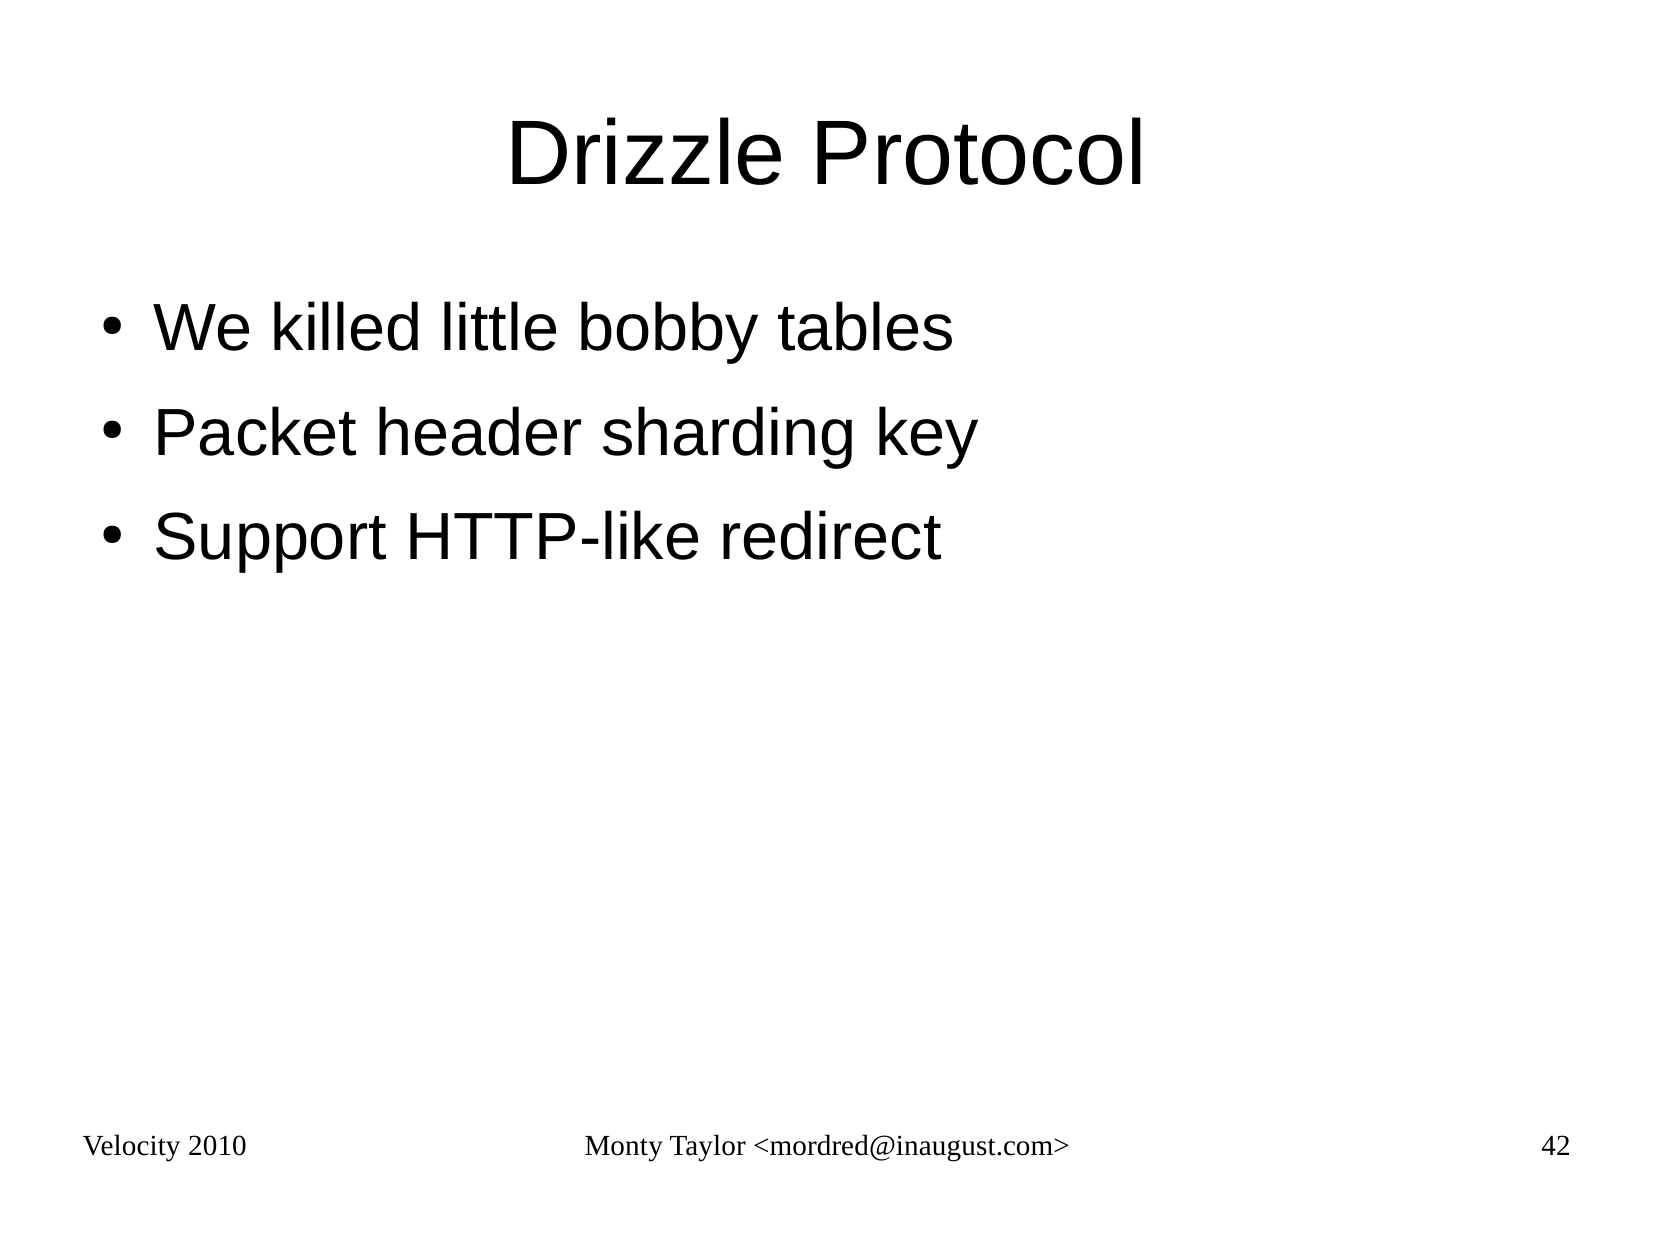

# Drizzle Protocol
We killed little bobby tables
Packet header sharding key
Support HTTP-like redirect
Velocity 2010
Monty Taylor <mordred@inaugust.com>
42